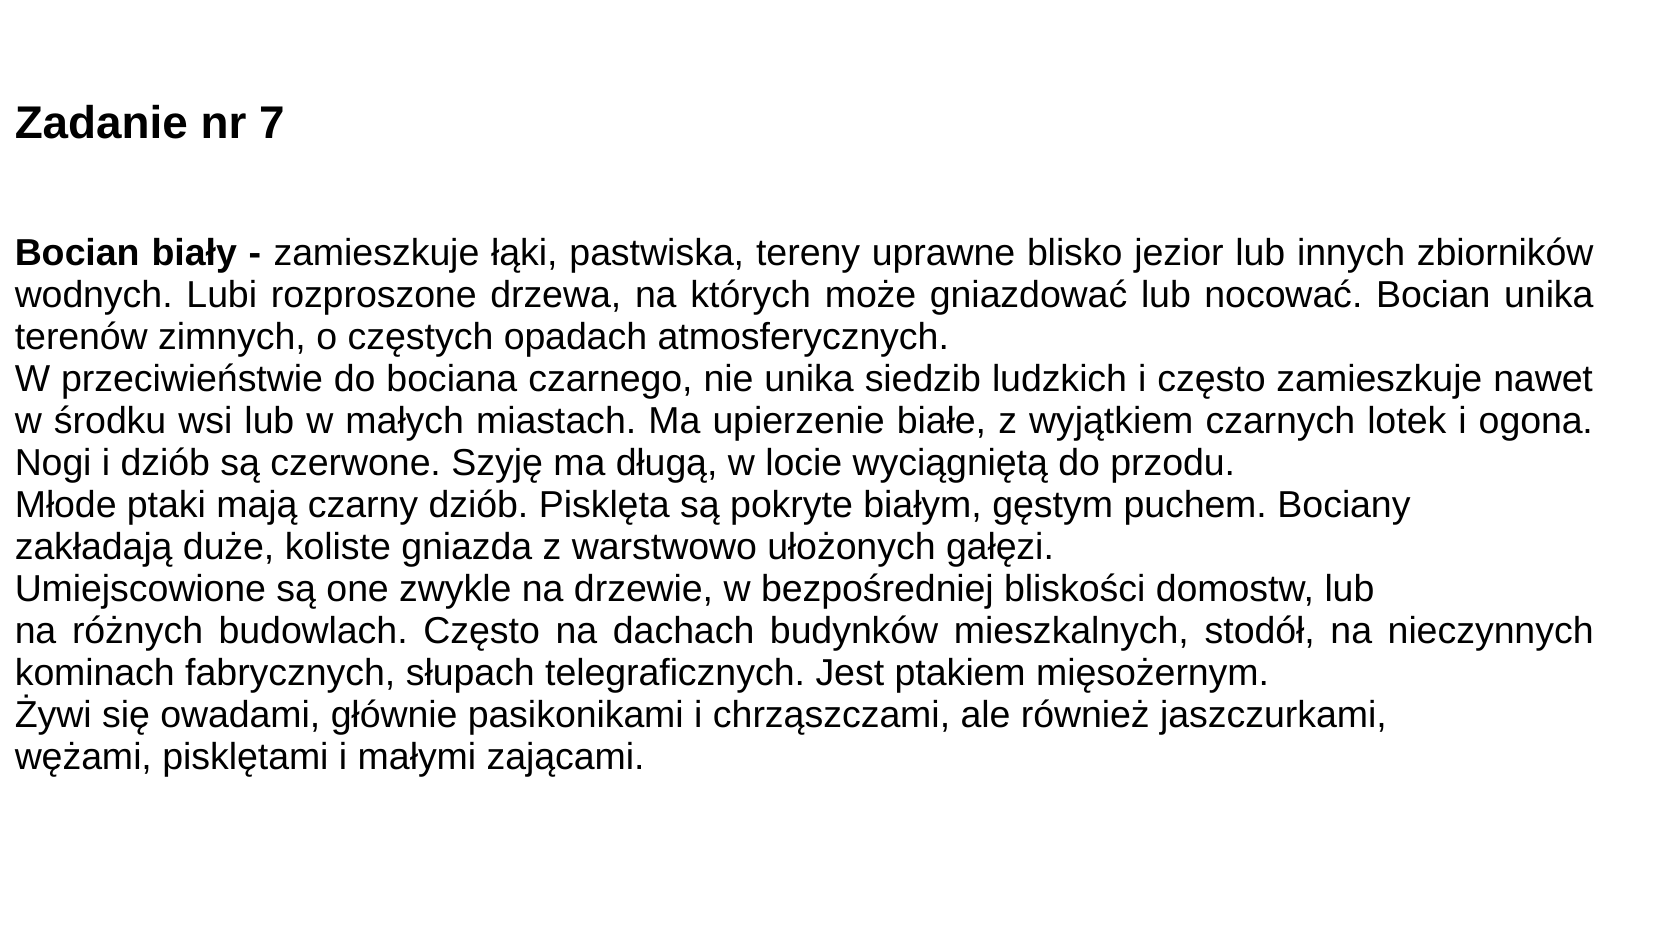

Zadanie nr 7
Bocian biały - zamieszkuje łąki, pastwiska, tereny uprawne blisko jezior lub innych zbiorników wodnych. Lubi rozproszone drzewa, na których może gniazdować lub nocować. Bocian unika terenów zimnych, o częstych opadach atmosferycznych.
W przeciwieństwie do bociana czarnego, nie unika siedzib ludzkich i często zamieszkuje nawet w środku wsi lub w małych miastach. Ma upierzenie białe, z wyjątkiem czarnych lotek i ogona. Nogi i dziób są czerwone. Szyję ma długą, w locie wyciągniętą do przodu.
Młode ptaki mają czarny dziób. Pisklęta są pokryte białym, gęstym puchem. Bociany
zakładają duże, koliste gniazda z warstwowo ułożonych gałęzi.
Umiejscowione są one zwykle na drzewie, w bezpośredniej bliskości domostw, lub
na różnych budowlach. Często na dachach budynków mieszkalnych, stodół, na nieczynnych kominach fabrycznych, słupach telegraficznych. Jest ptakiem mięsożernym.
Żywi się owadami, głównie pasikonikami i chrząszczami, ale również jaszczurkami,
wężami, pisklętami i małymi zającami.